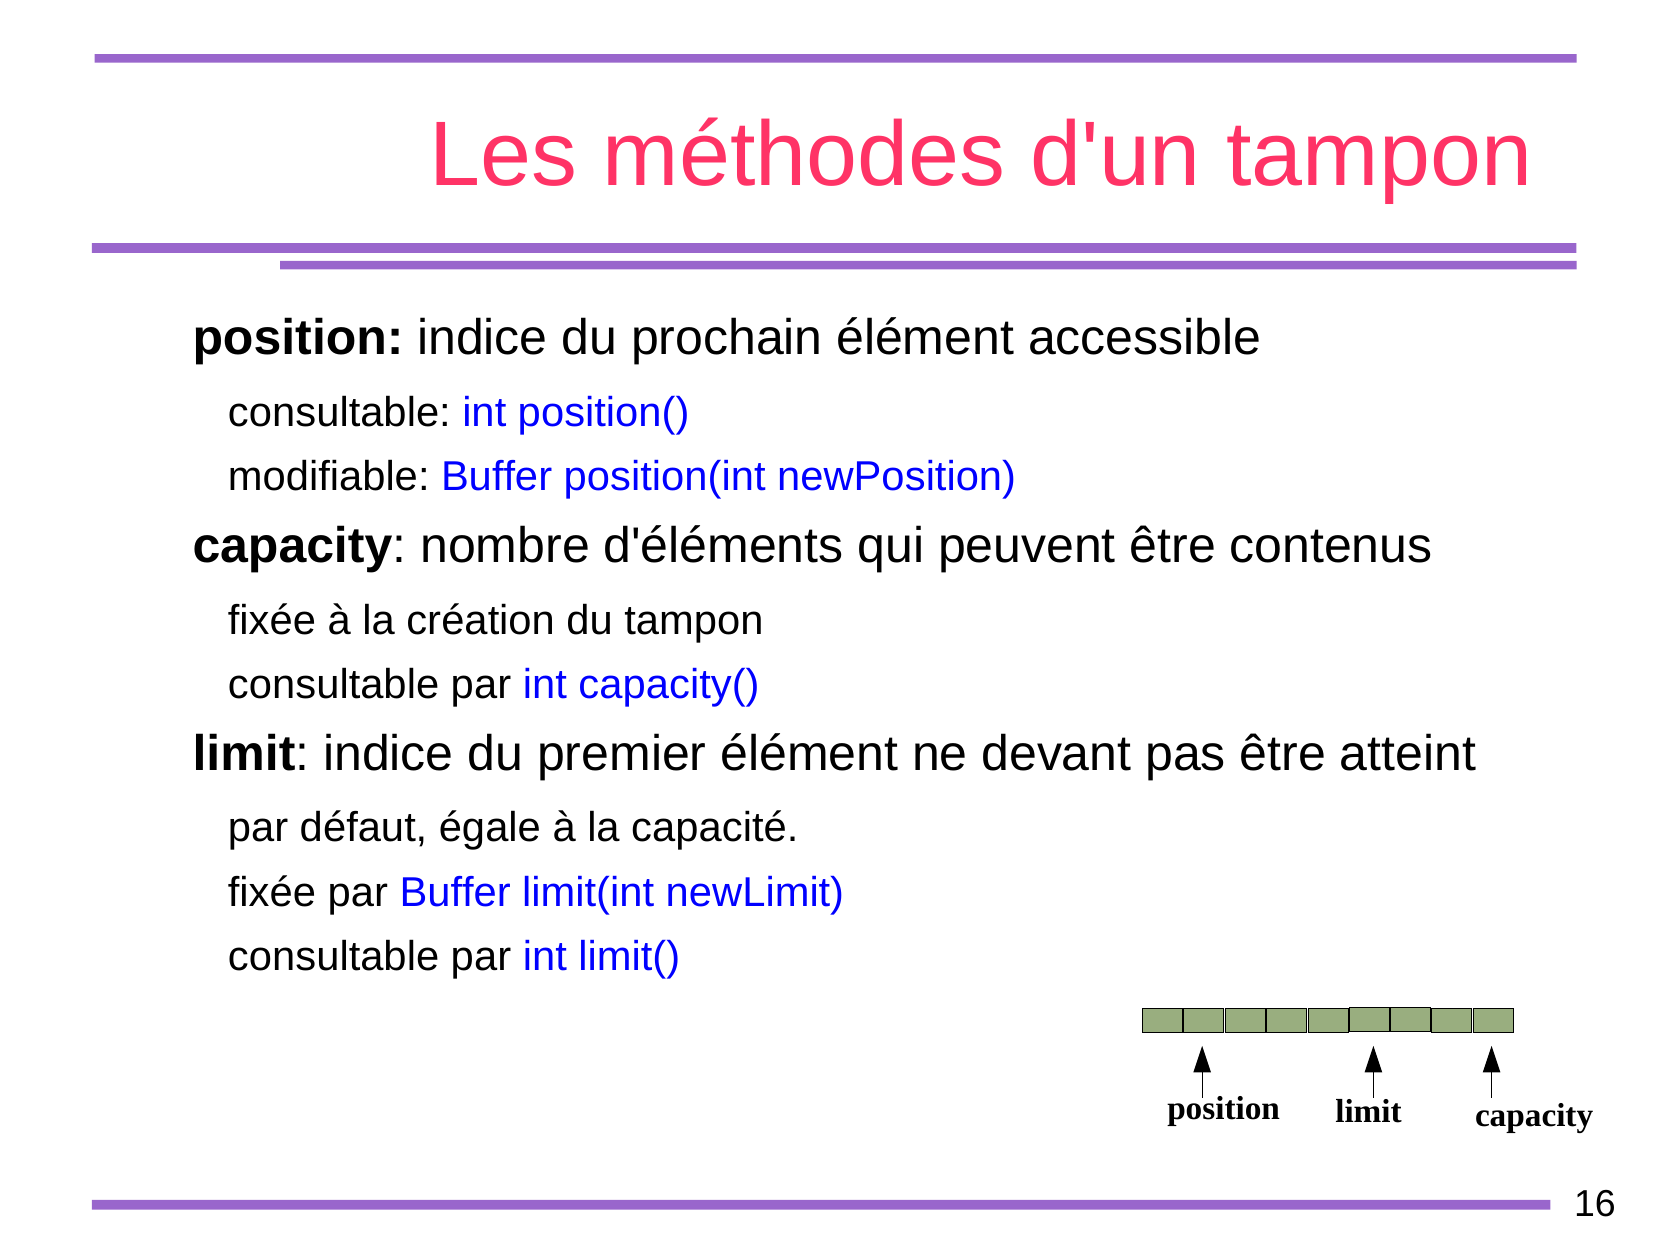

# Les méthodes d'un tampon
position: indice du prochain élément accessible
consultable: int position()
modifiable: Buffer position(int newPosition)
capacity: nombre d'éléments qui peuvent être contenus
fixée à la création du tampon
consultable par int capacity()
limit: indice du premier élément ne devant pas être atteint
par défaut, égale à la capacité.
fixée par Buffer limit(int newLimit)
consultable par int limit()
position
limit
capacity